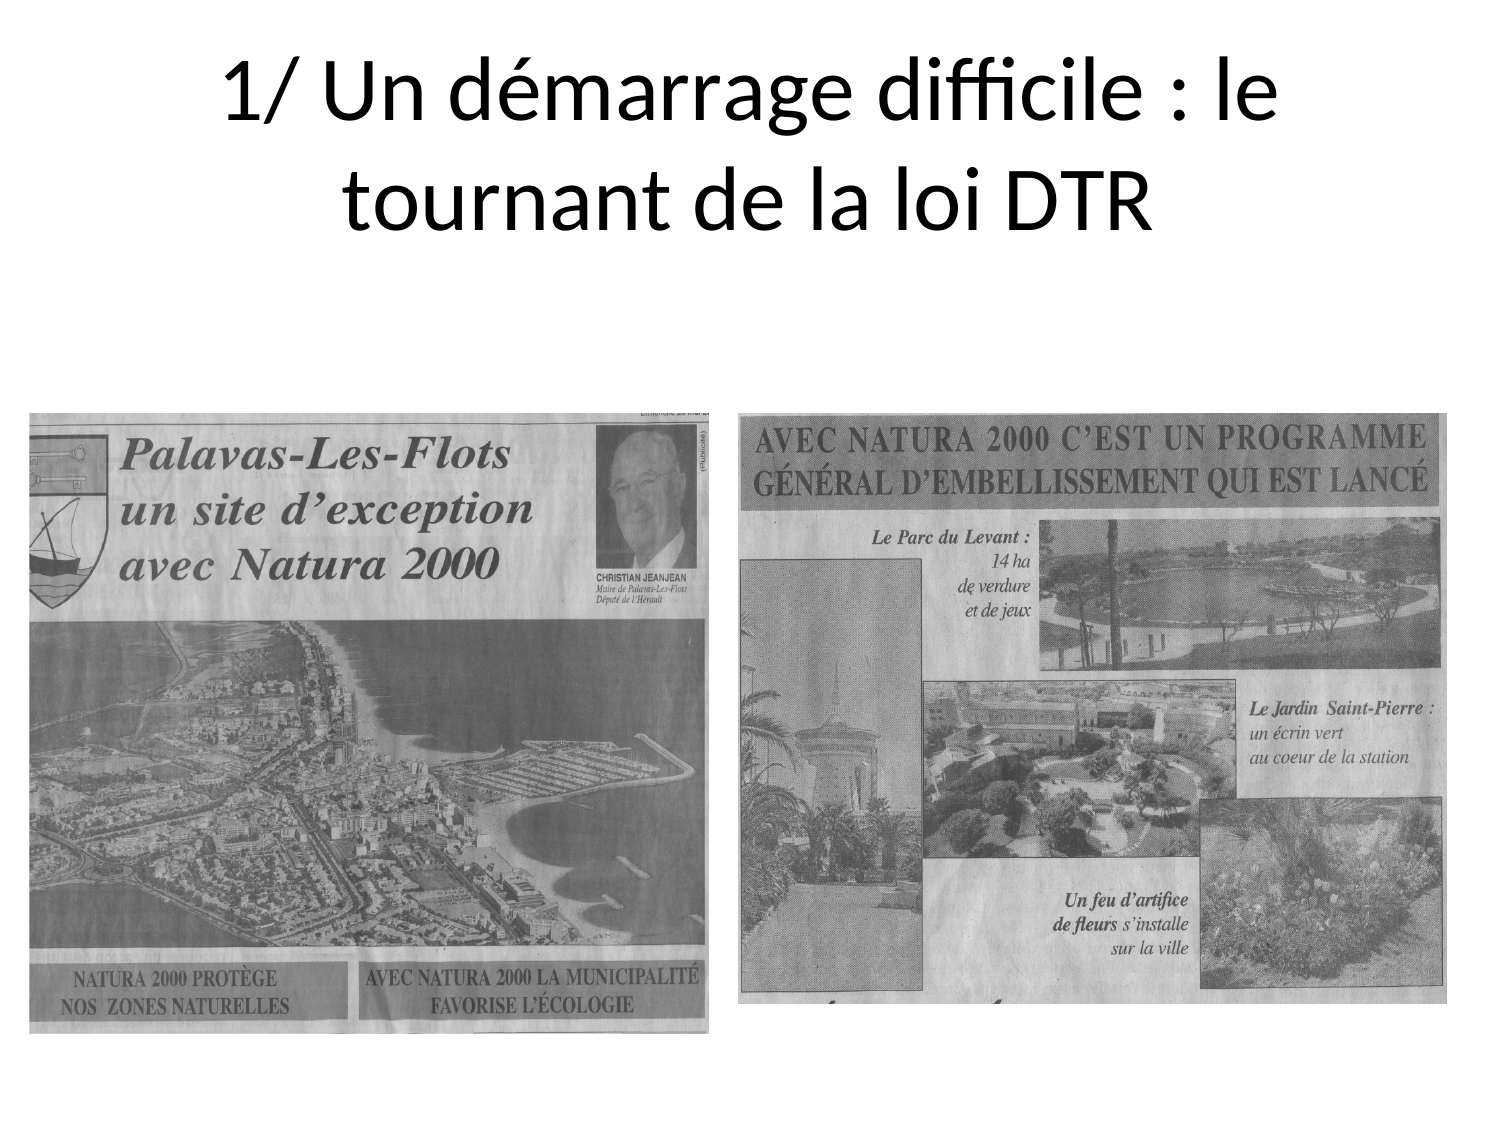

# 1/ Un démarrage difficile : le tournant de la loi DTR